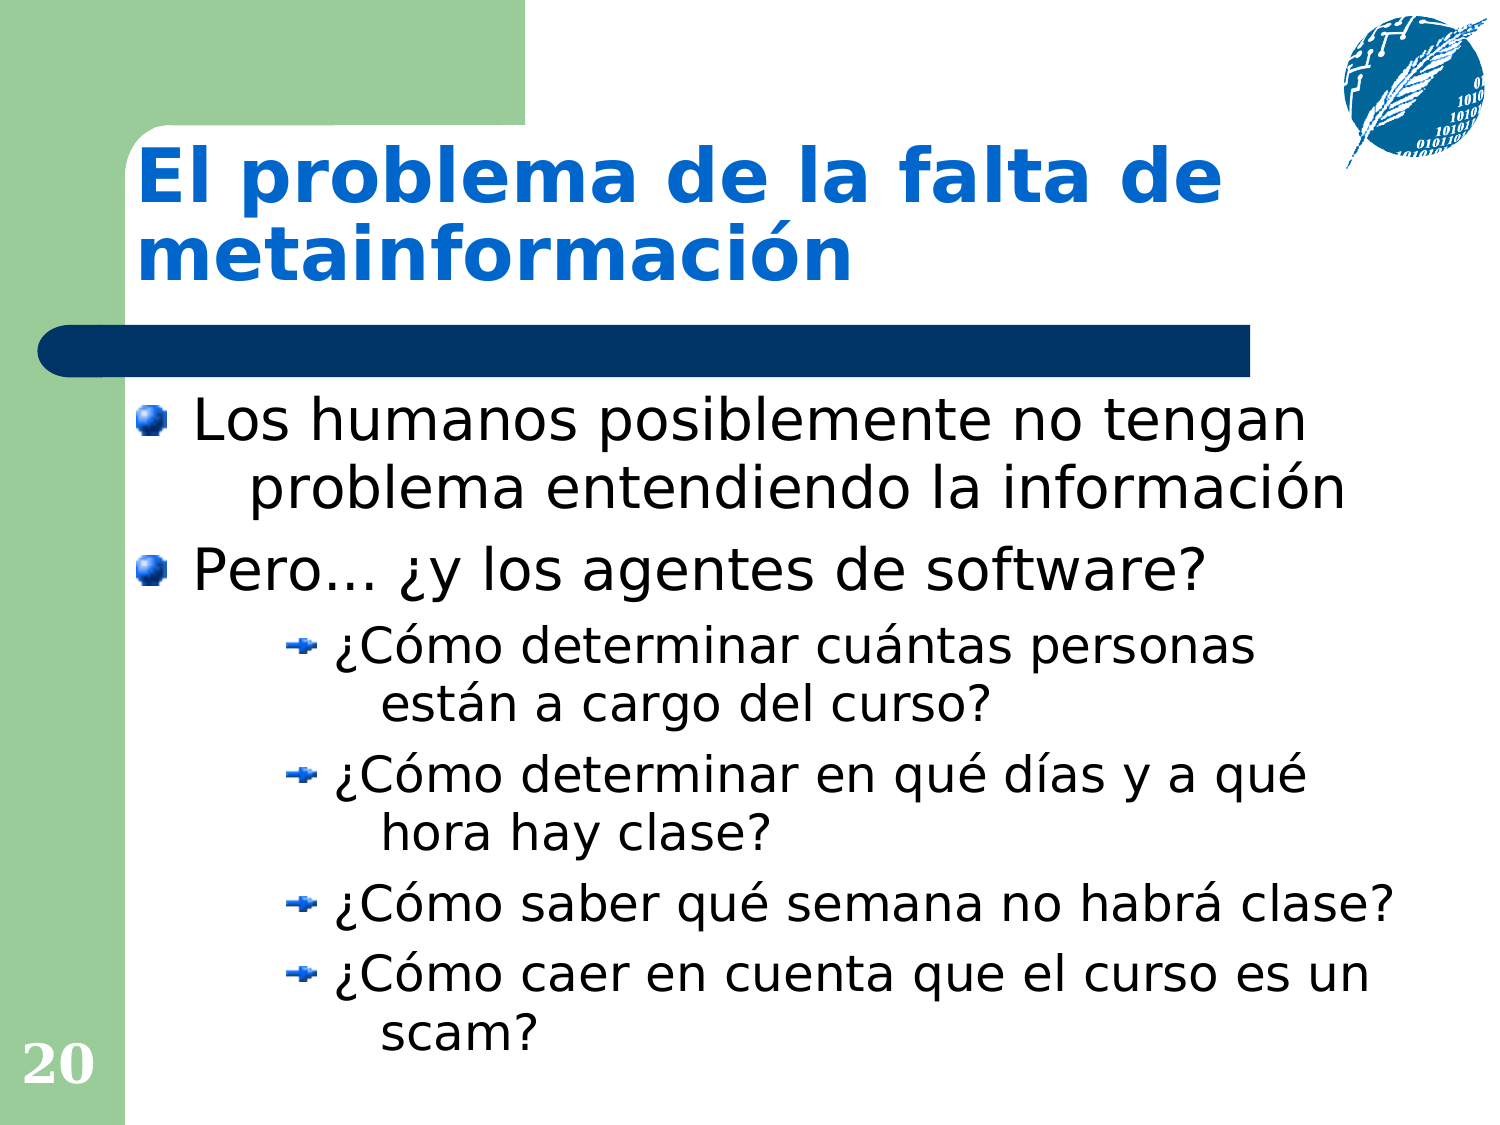

# El problema de la falta de metainformación
Los humanos posiblemente no tengan problema entendiendo la información
Pero... ¿y los agentes de software?
¿Cómo determinar cuántas personas están a cargo del curso?
¿Cómo determinar en qué días y a qué hora hay clase?
¿Cómo saber qué semana no habrá clase?
¿Cómo caer en cuenta que el curso es un scam?
20